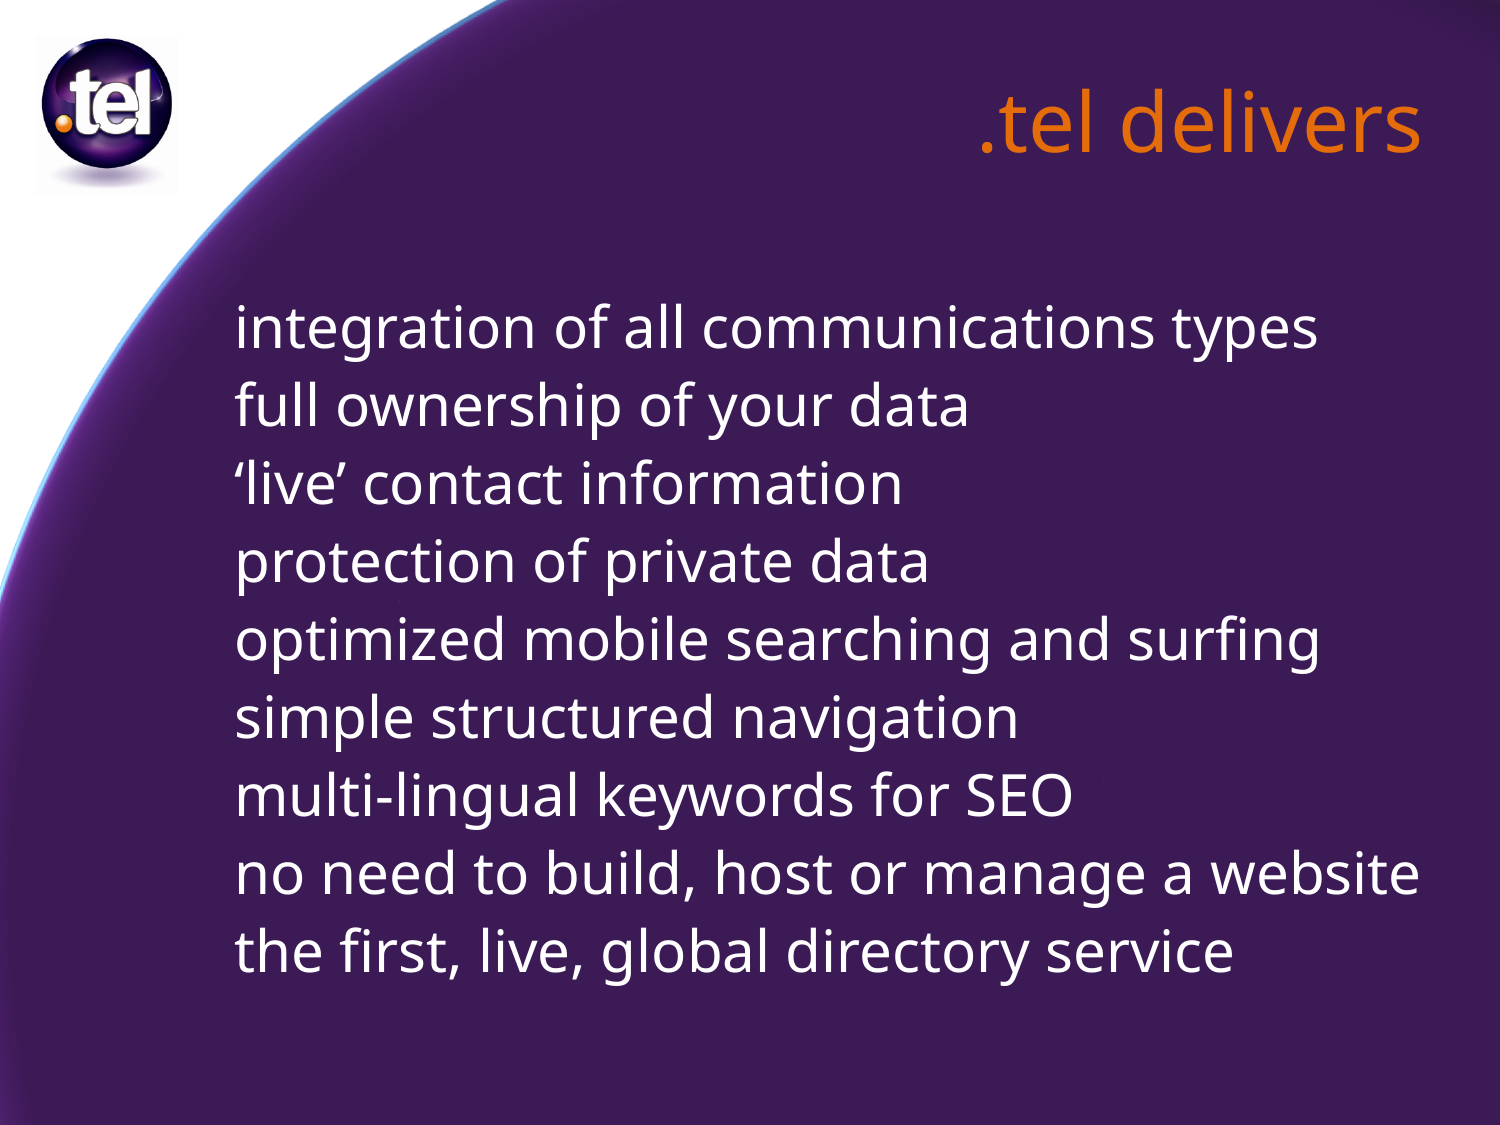

# .tel delivers
  integration of all communications types
  full ownership of your data
  ‘live’ contact information
  protection of private data
  optimized mobile searching and surfing
  simple structured navigation
 multi-lingual keywords for SEO
 no need to build, host or manage a website
 the first, live, global directory service